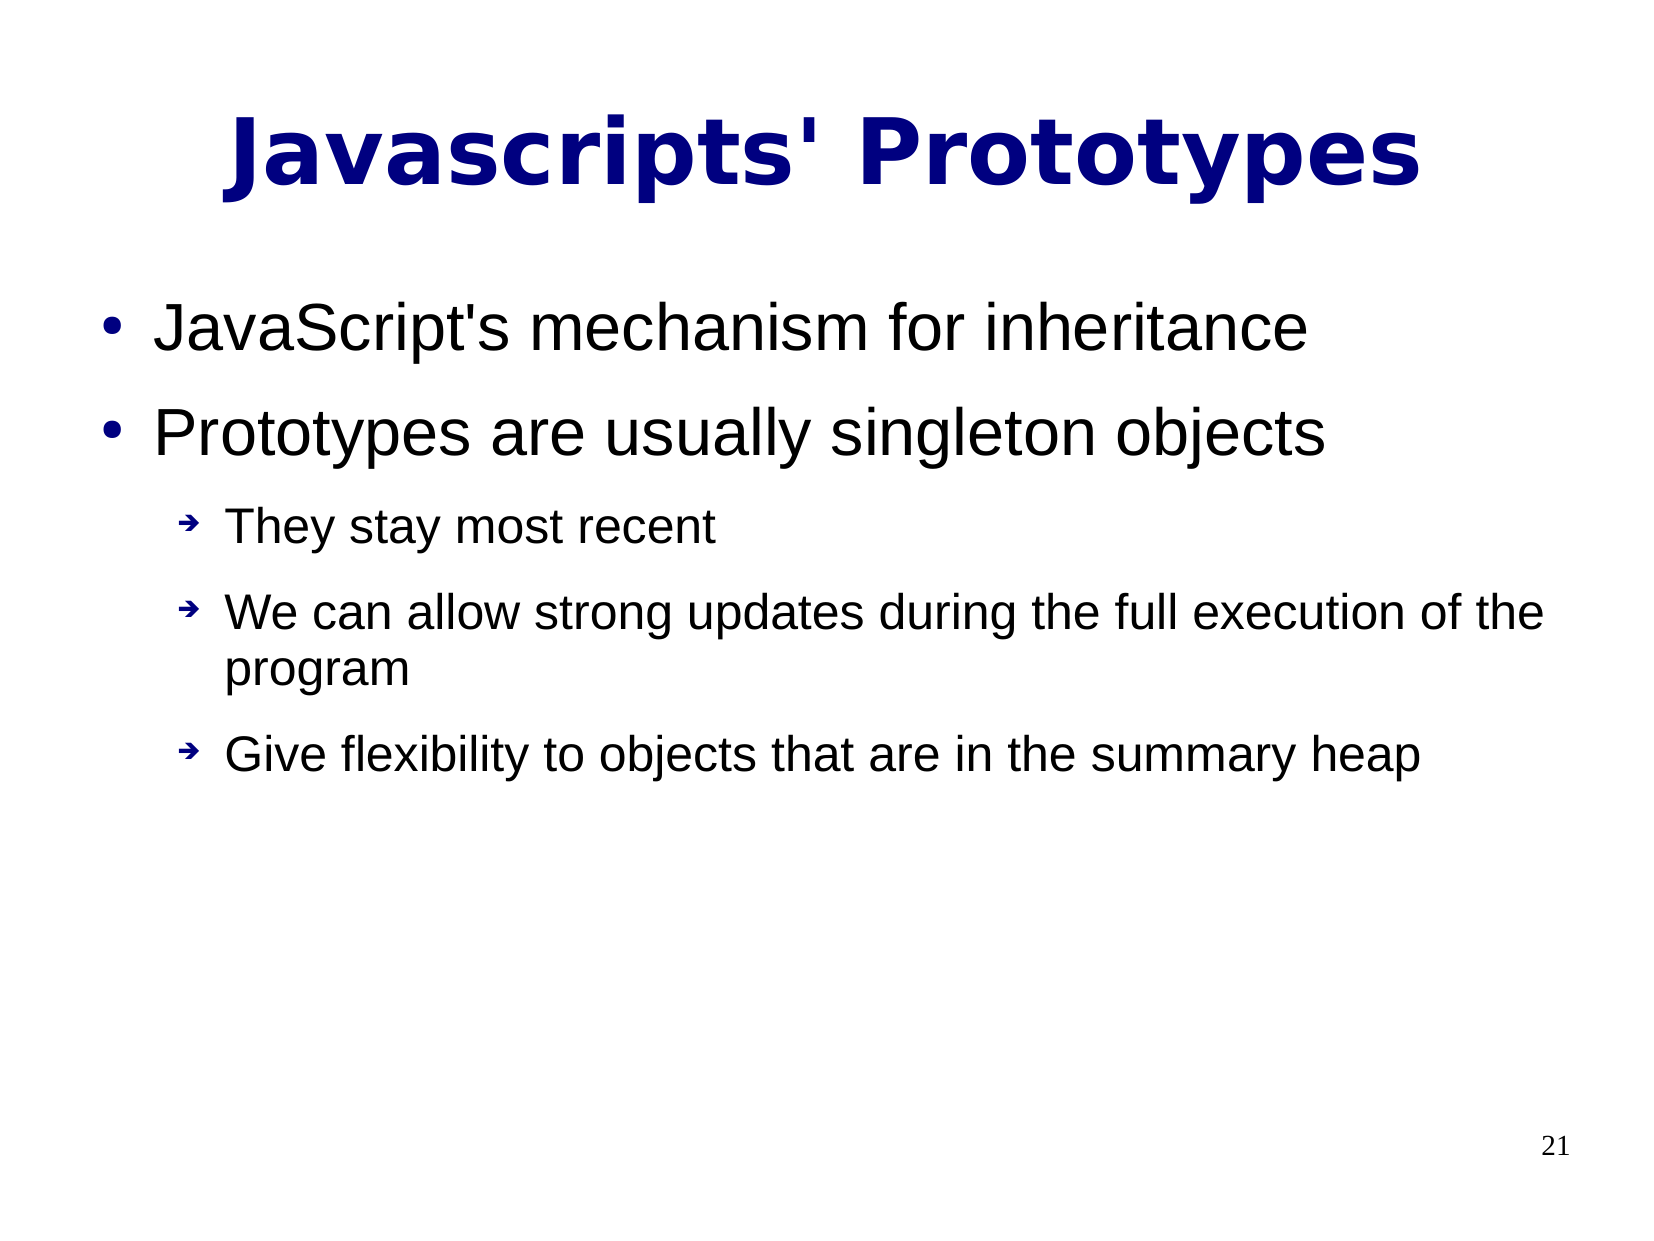

# Javascripts' Prototypes
JavaScript's mechanism for inheritance
Prototypes are usually singleton objects
They stay most recent
We can allow strong updates during the full execution of the program
Give flexibility to objects that are in the summary heap
21